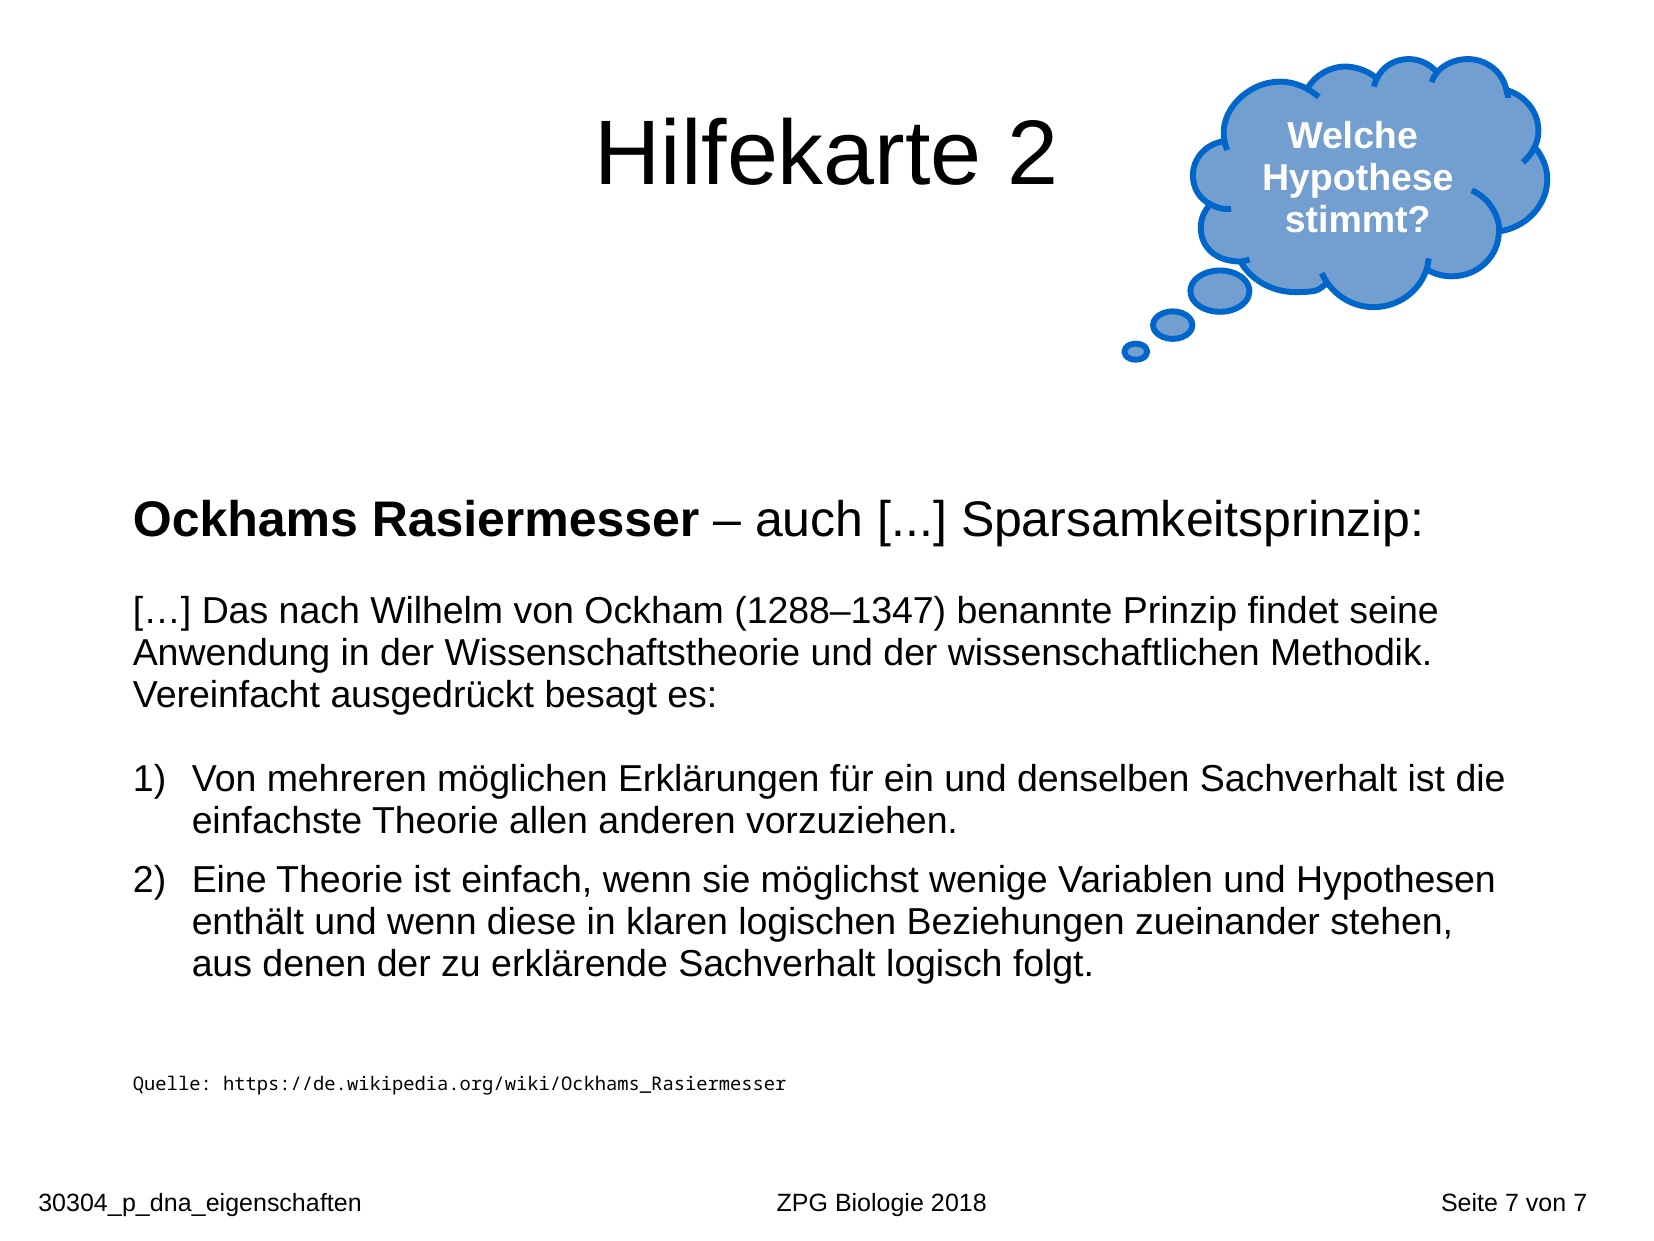

# Hilfekarte 2
Welche
Hypothese
stimmt?
Ockhams Rasiermesser – auch [...] Sparsamkeitsprinzip:
[…] Das nach Wilhelm von Ockham (1288–1347) benannte Prinzip findet seine Anwendung in der Wissenschaftstheorie und der wissenschaftlichen Methodik. Vereinfacht ausgedrückt besagt es:
Von mehreren möglichen Erklärungen für ein und denselben Sachverhalt ist die einfachste Theorie allen anderen vorzuziehen.
Eine Theorie ist einfach, wenn sie möglichst wenige Variablen und Hypothesen enthält und wenn diese in klaren logischen Beziehungen zueinander stehen, aus denen der zu erklärende Sachverhalt logisch folgt.
Quelle: https://de.wikipedia.org/wiki/Ockhams_Rasiermesser
30304_p_dna_eigenschaften						ZPG Biologie 2018							Seite 7 von 7